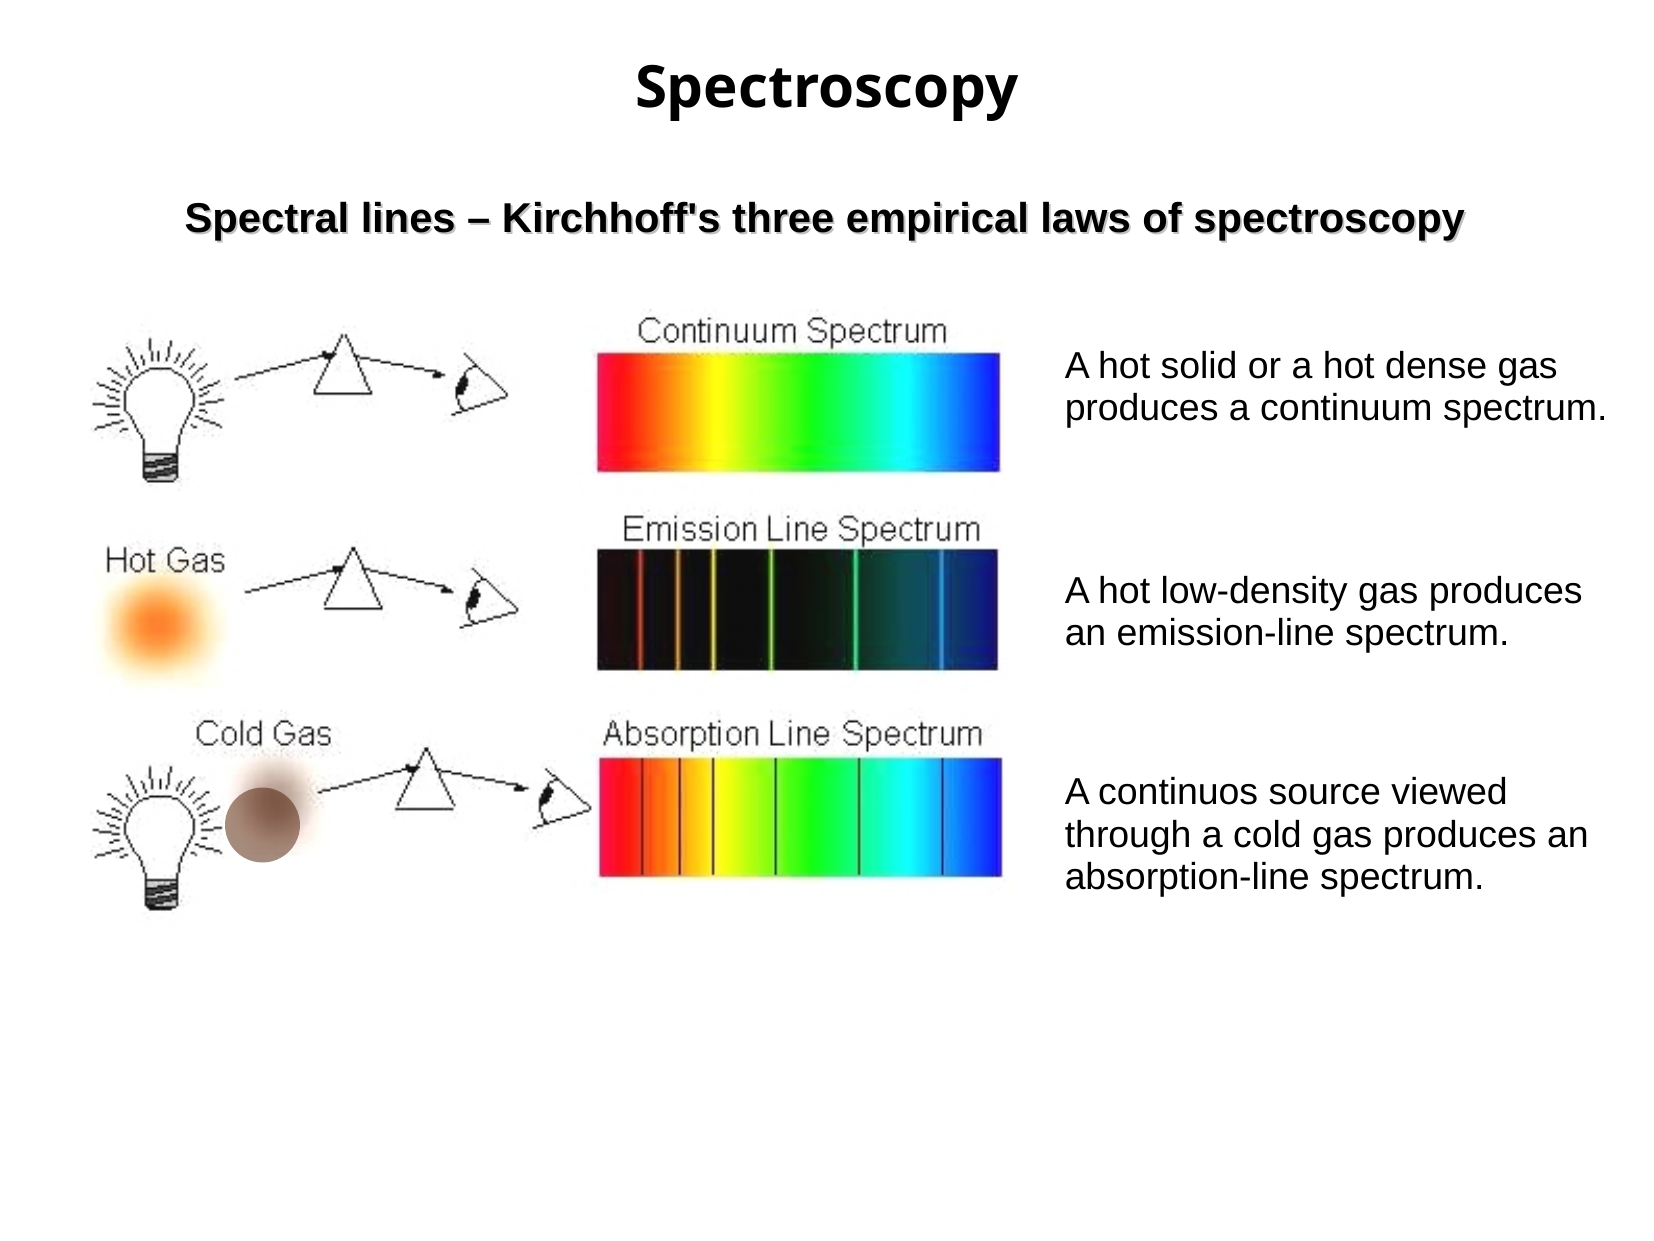

Spectroscopy
Spectral lines – Kirchhoff's three empirical laws of spectroscopy
A hot solid or a hot dense gas produces a continuum spectrum.
A hot low-density gas produces an emission-line spectrum.
A continuos source viewed through a cold gas produces an absorption-line spectrum.